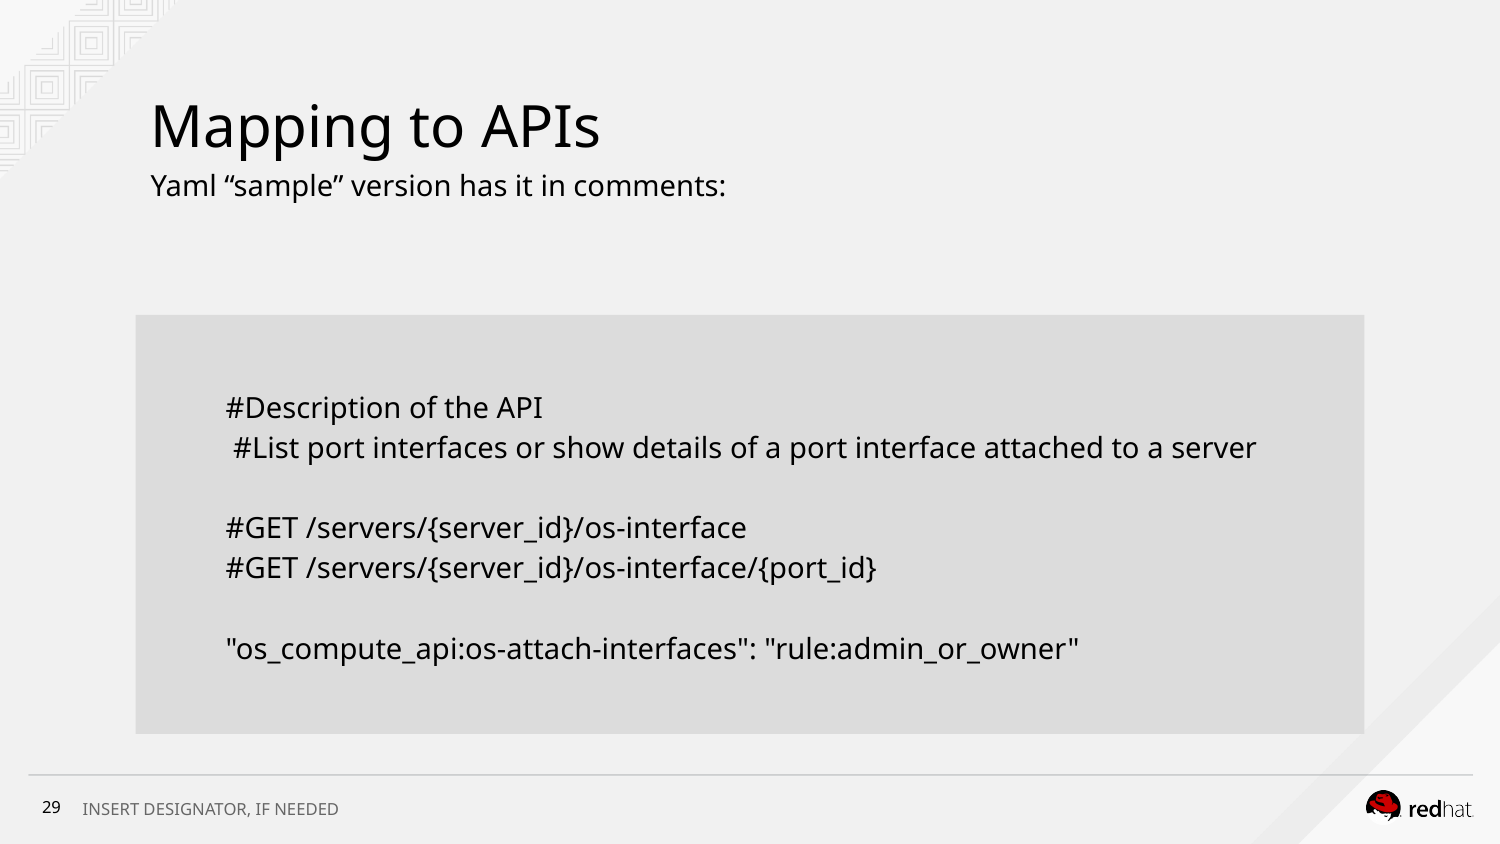

# Mapping to APIs
Yaml “sample” version has it in comments:
#Description of the API
 #List port interfaces or show details of a port interface attached to a server
#GET /servers/{server_id}/os-interface
#GET /servers/{server_id}/os-interface/{port_id}
"os_compute_api:os-attach-interfaces": "rule:admin_or_owner"